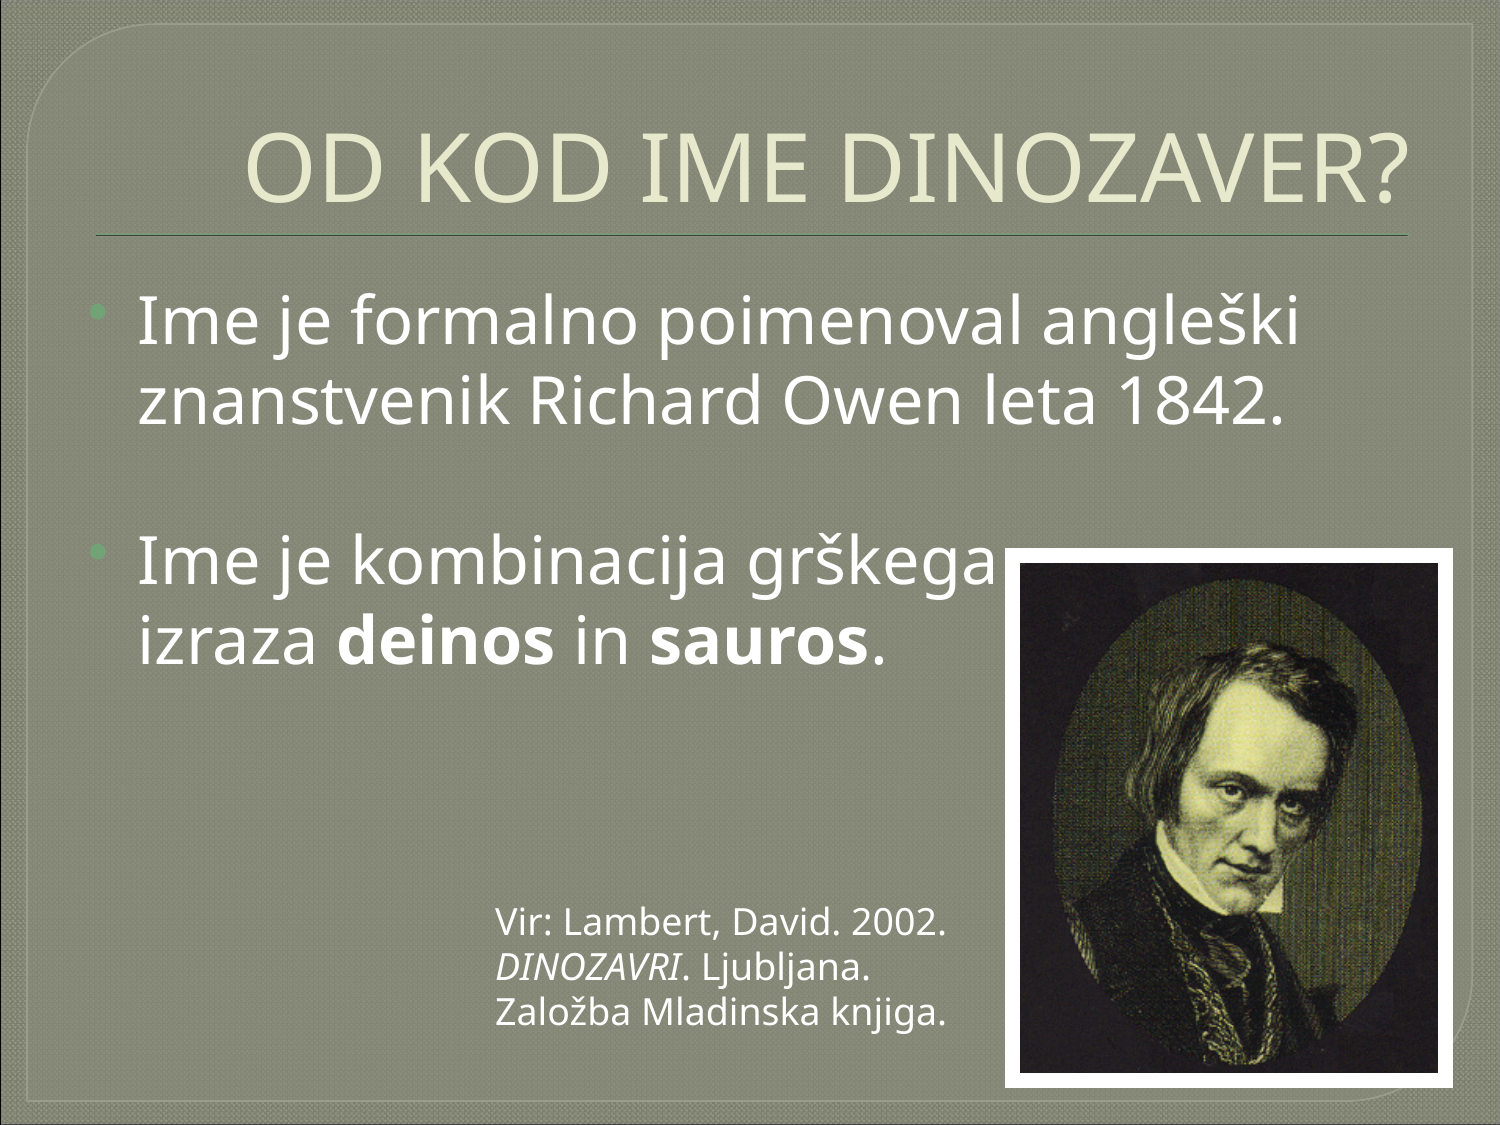

# OD KOD IME DINOZAVER?
Ime je formalno poimenoval angleški znanstvenik Richard Owen leta 1842.
Ime je kombinacija grškega izraza deinos in sauros.
Vir: Lambert, David. 2002. DINOZAVRI. Ljubljana. Založba Mladinska knjiga.